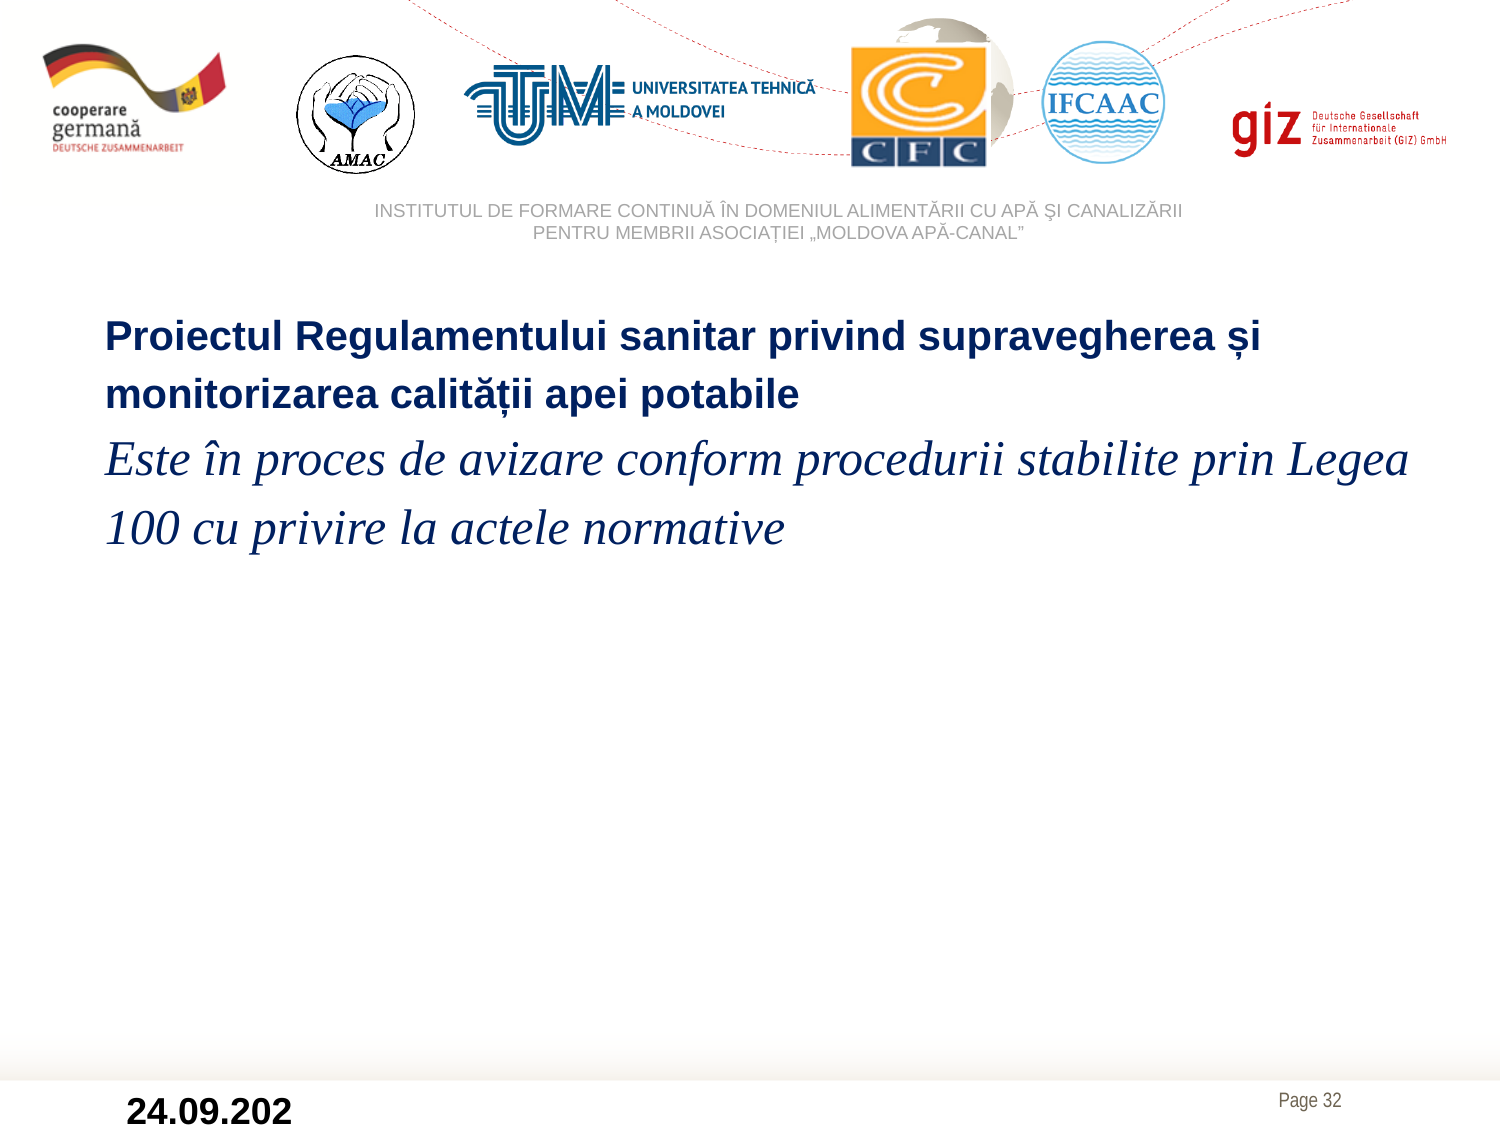

INSTITUTUL DE FORMARE CONTINUĂ ÎN DOMENIUL ALIMENTĂRII CU APĂ ŞI CANALIZĂRII
PENTRU MEMBRII ASOCIAȚIEI „MOLDOVA APĂ-CANAL”
# Proiectul Regulamentului sanitar privind supravegherea și monitorizarea calității apei potabile Este în proces de avizare conform procedurii stabilite prin Legea 100 cu privire la actele normative